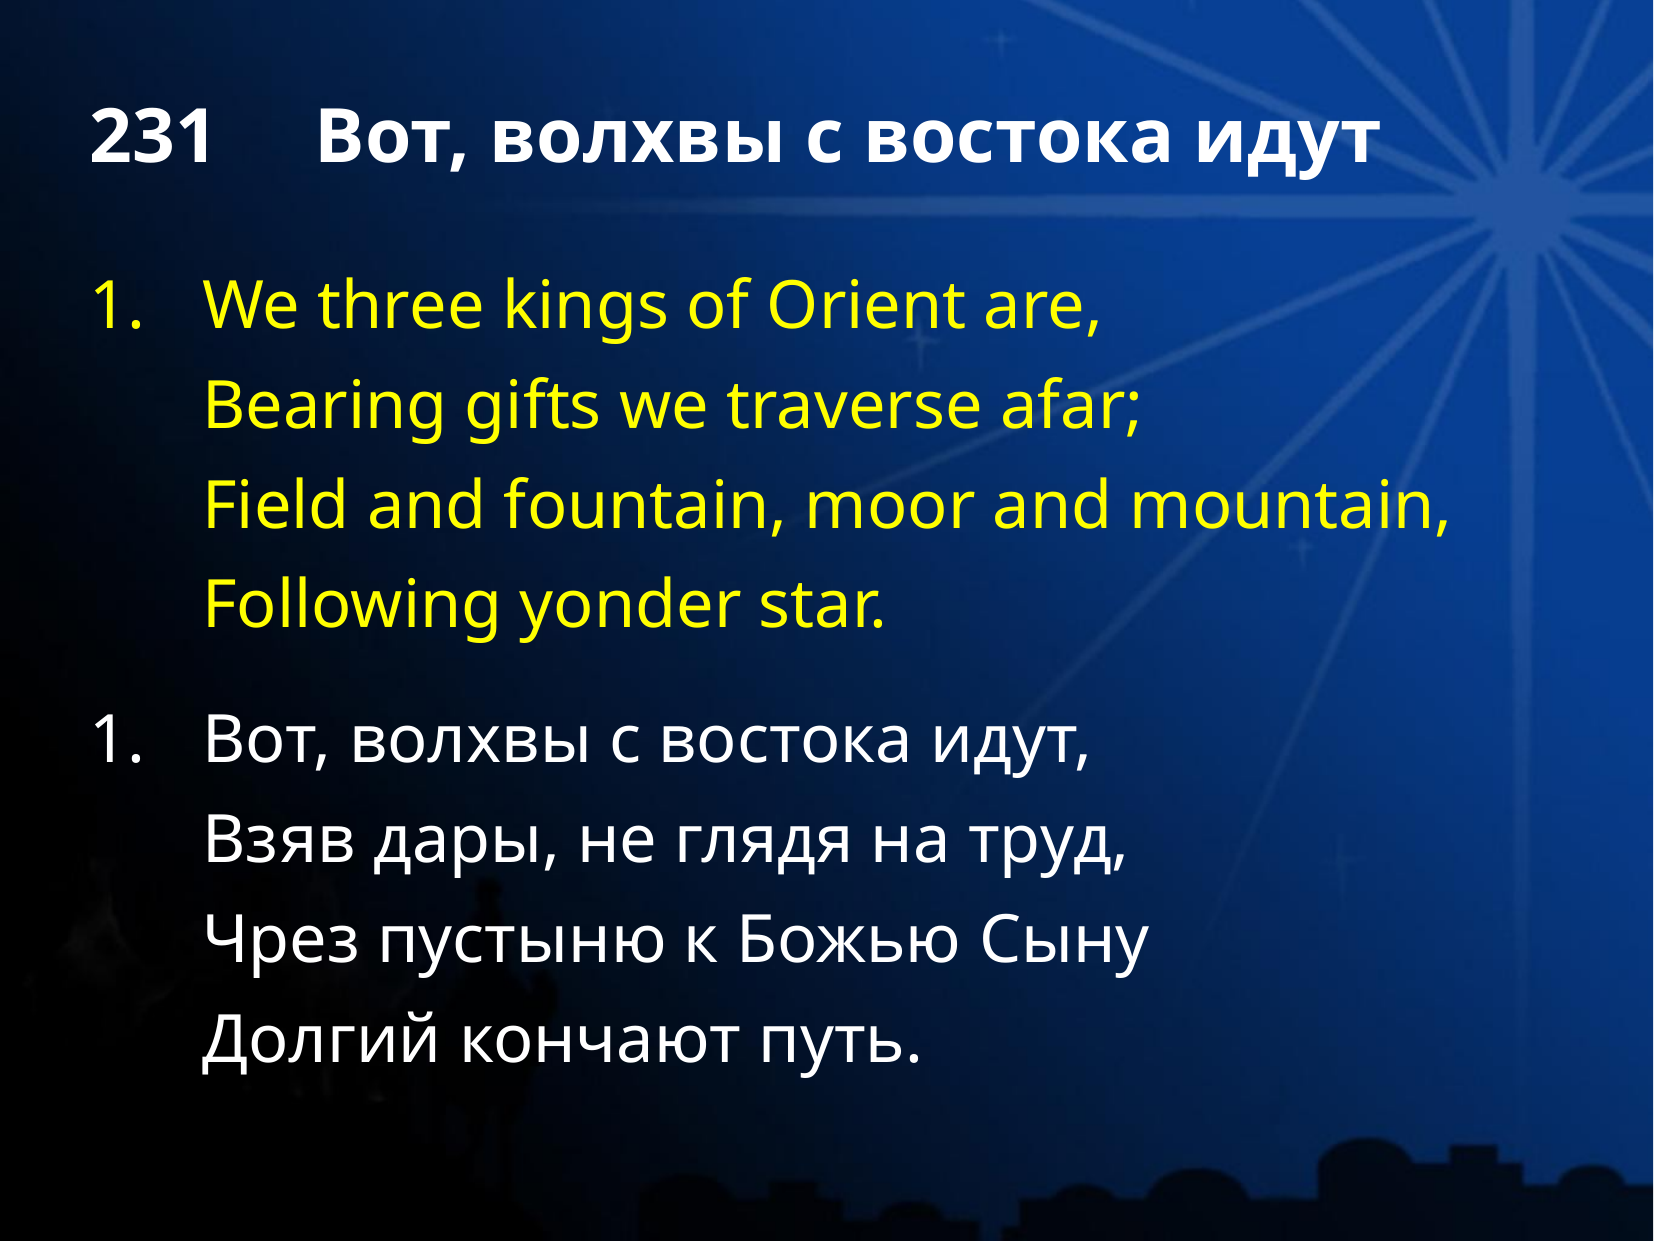

231	Вот, волхвы с востока идут
1.	We three kings of Orient are,
	Bearing gifts we traverse afar;
	Field and fountain, moor and mountain,
	Following yonder star.
1.	Вот, волхвы с востока идут,
	Взяв дары, не глядя на труд,
	Чрез пустыню к Божью Сыну
	Долгий кончают путь.